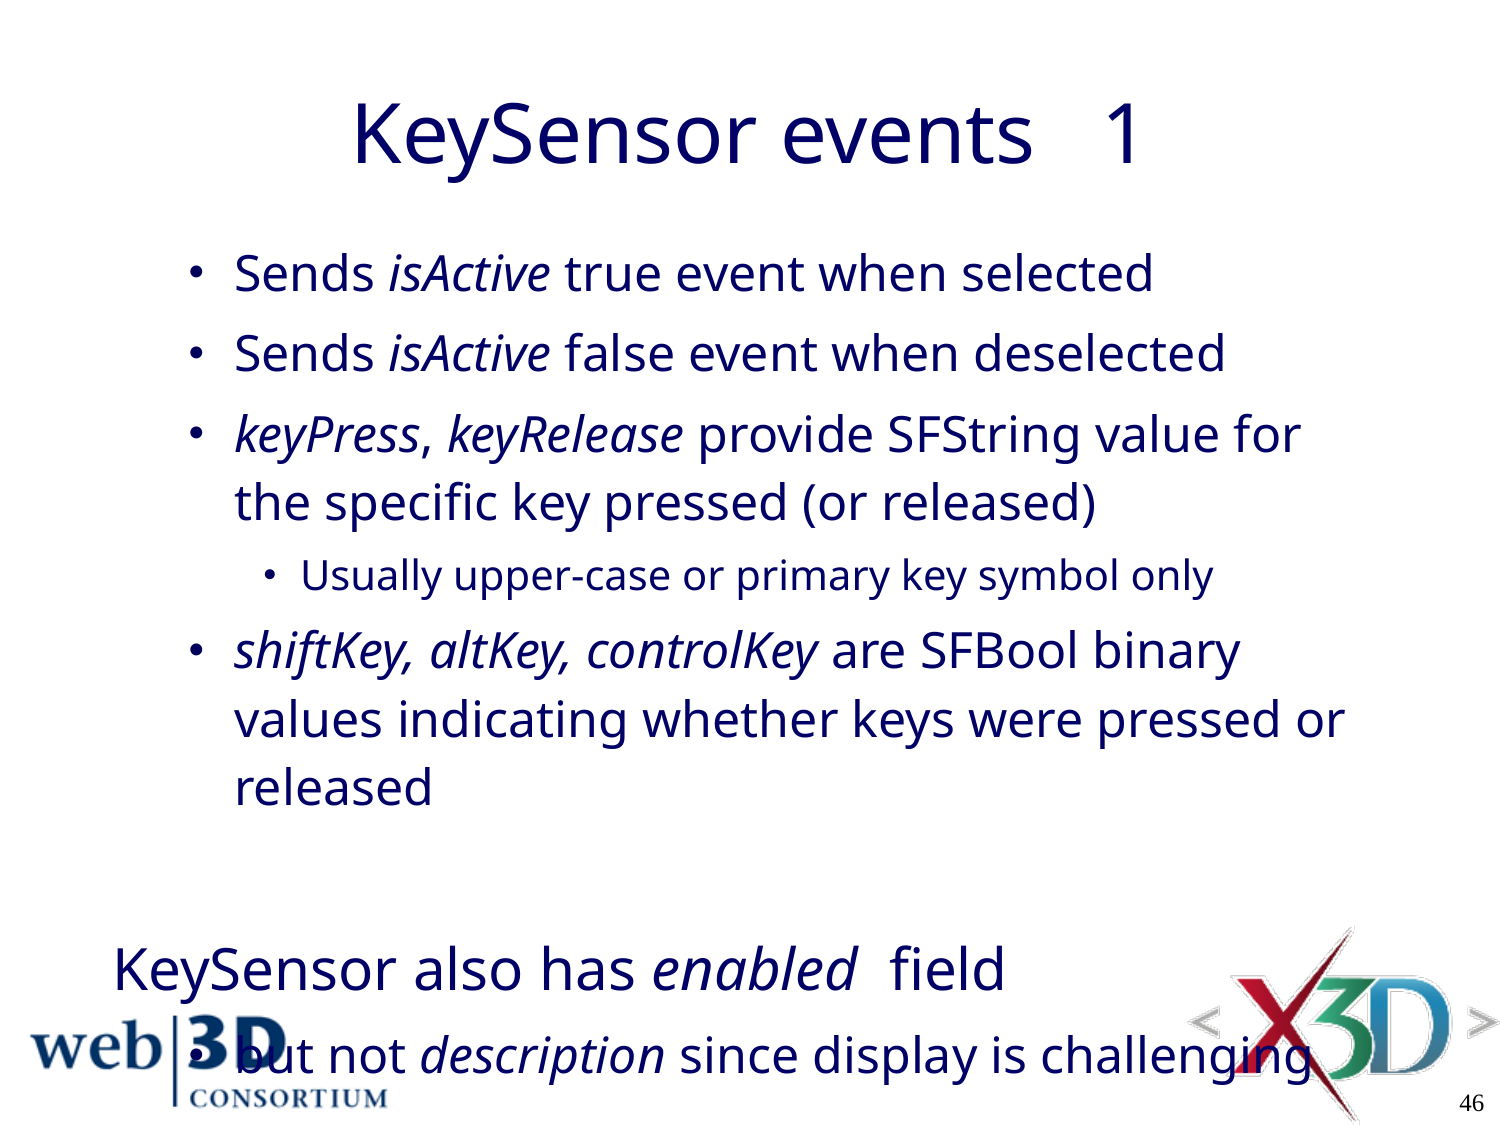

# KeySensor events 1
Sends isActive true event when selected
Sends isActive false event when deselected
keyPress, keyRelease provide SFString value for the specific key pressed (or released)
Usually upper-case or primary key symbol only
shiftKey, altKey, controlKey are SFBool binary values indicating whether keys were pressed or released
KeySensor also has enabled field
but not description since display is challenging